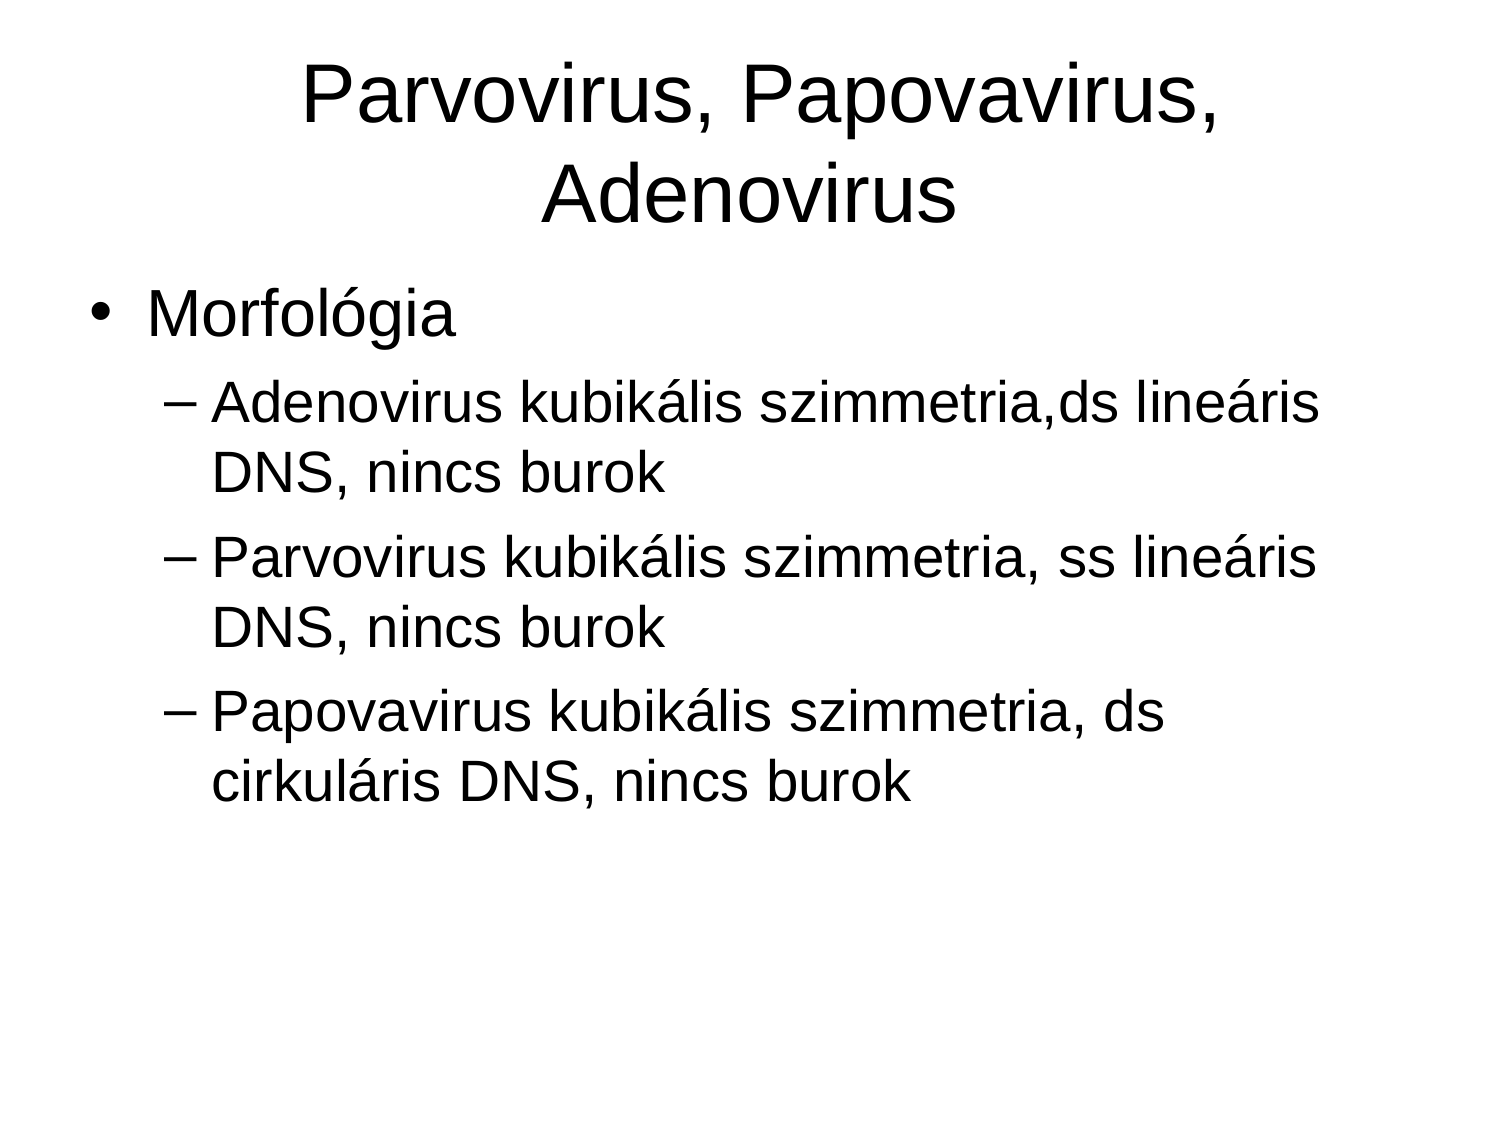

# Parvovirus, Papovavirus, Adenovirus
Morfológia
Adenovirus kubikális szimmetria,ds lineáris DNS, nincs burok
Parvovirus kubikális szimmetria, ss lineáris DNS, nincs burok
Papovavirus kubikális szimmetria, ds cirkuláris DNS, nincs burok